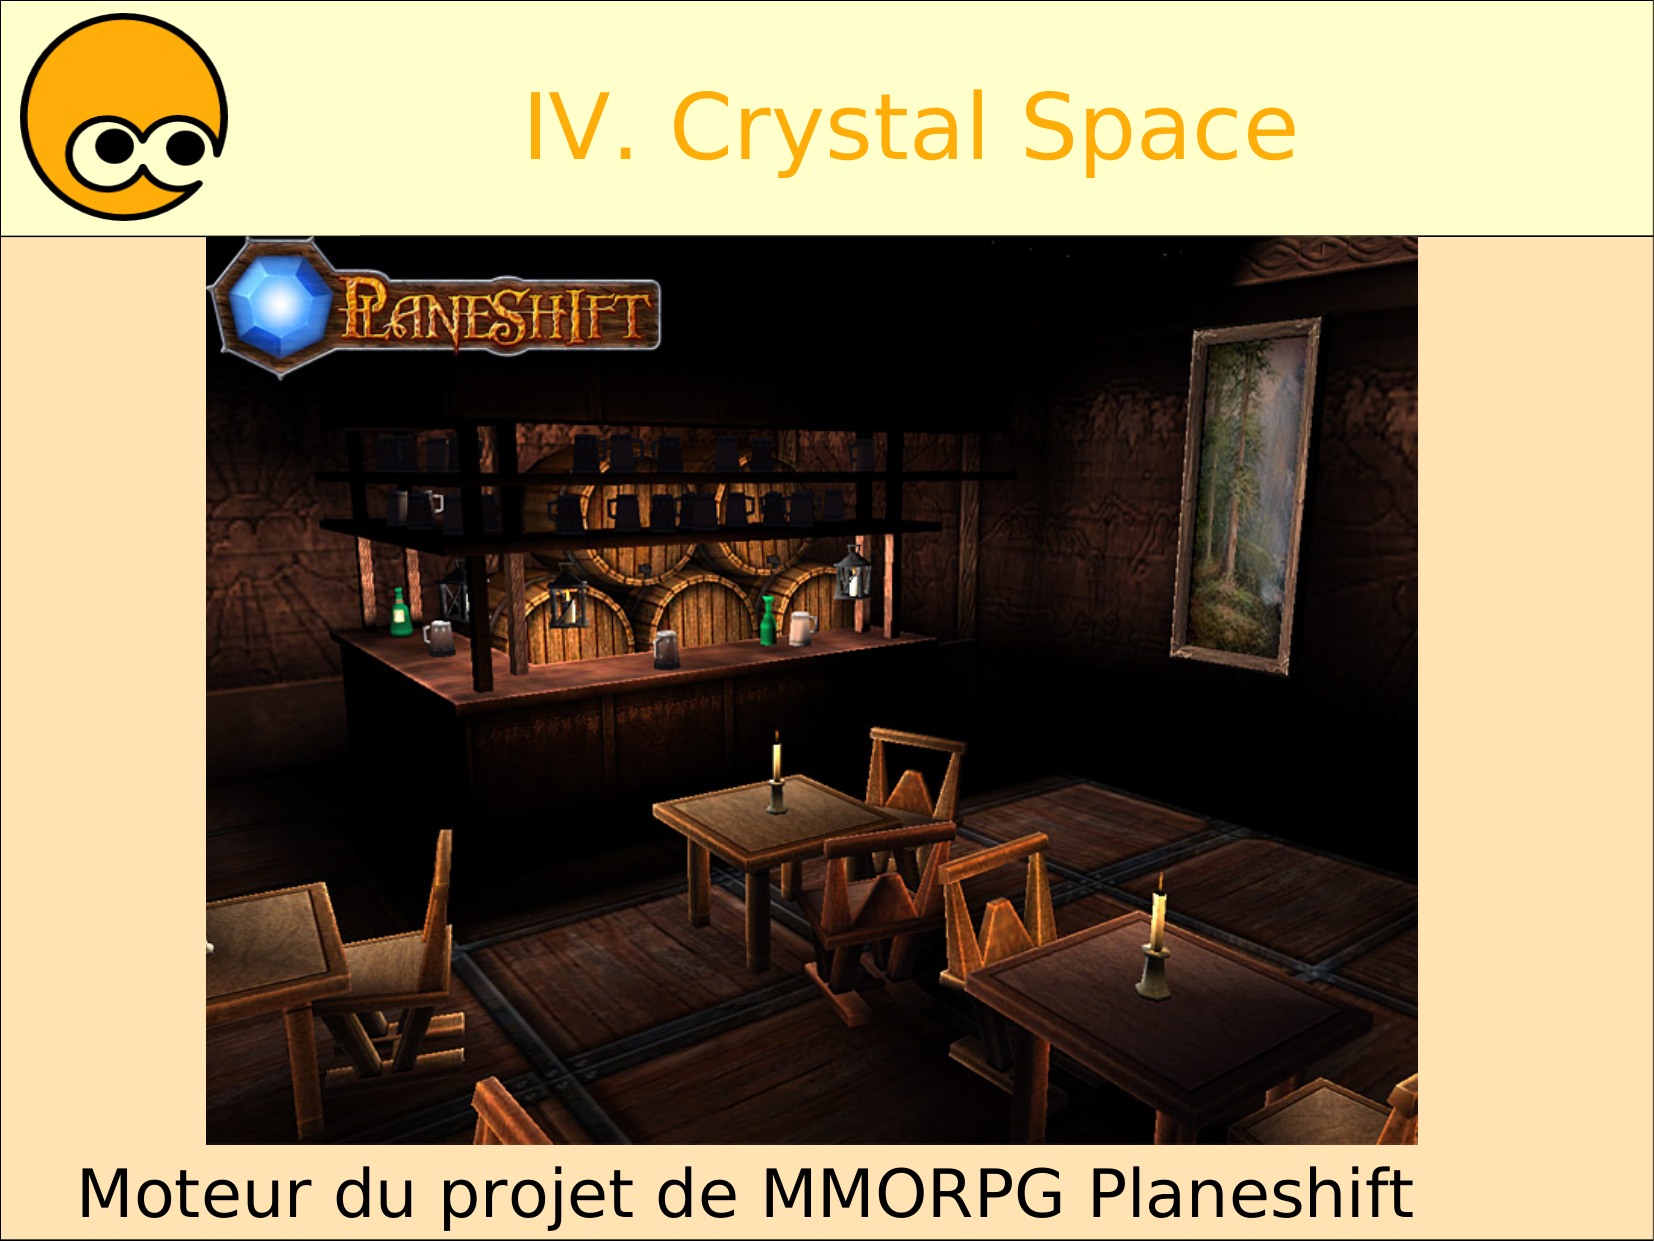

# IV. Crystal Space
Moteur du projet de MMORPG Planeshift